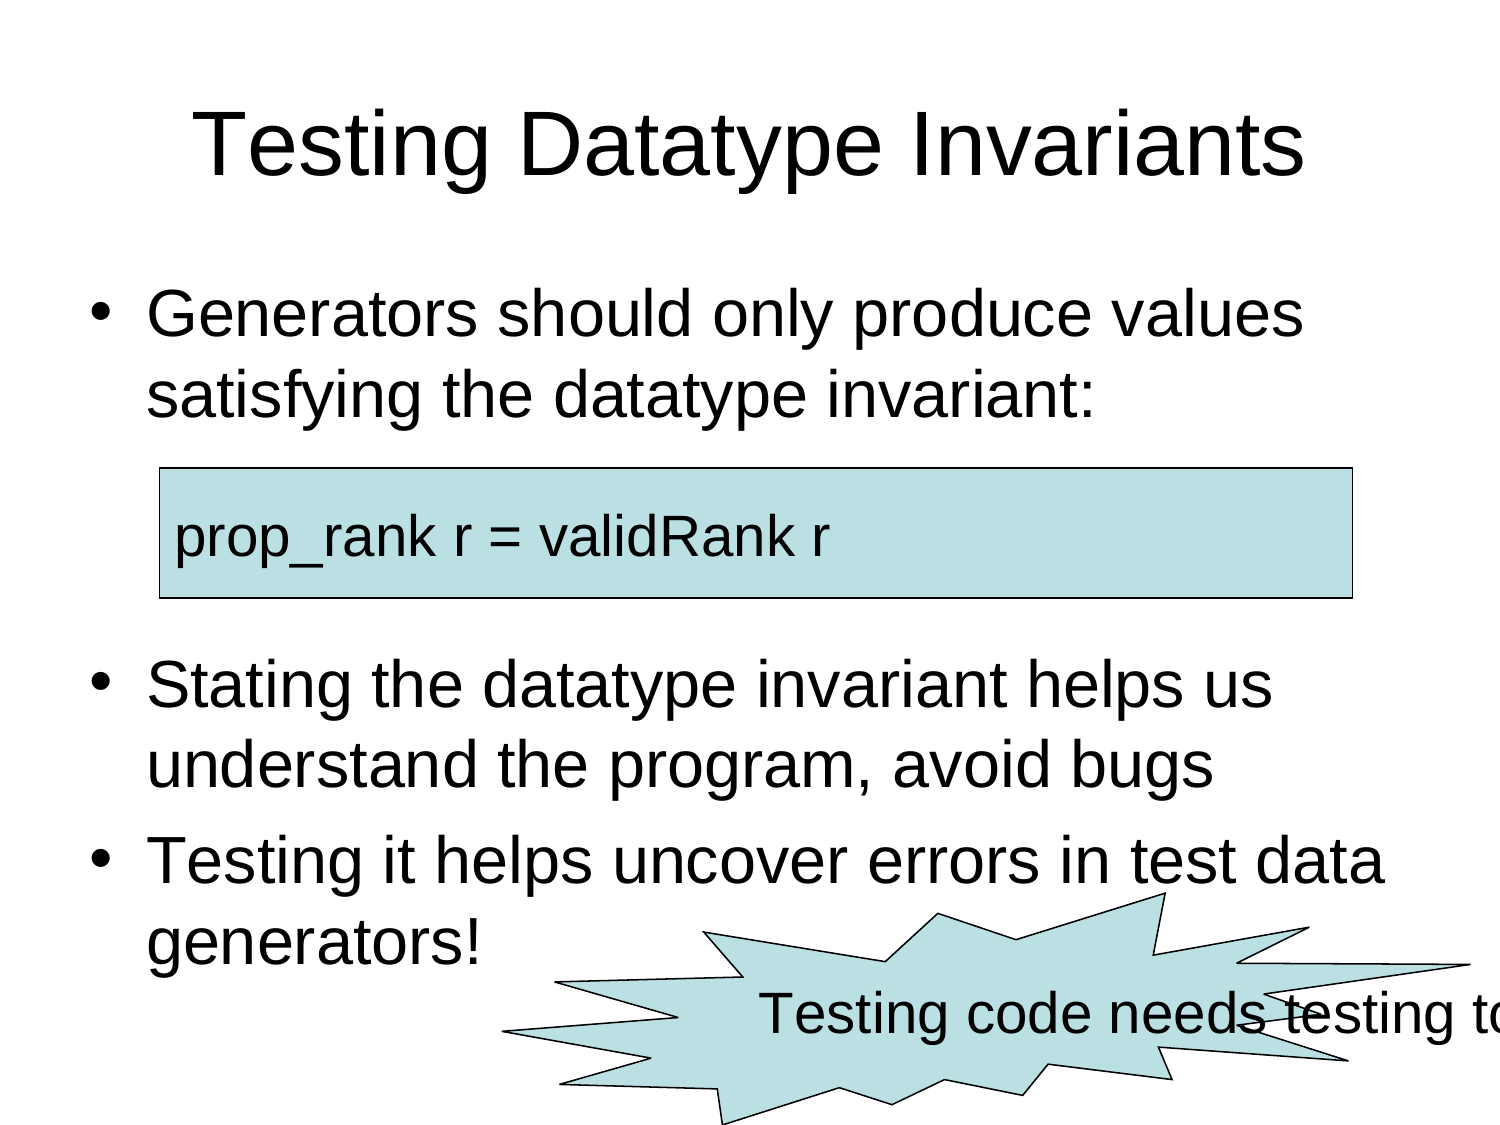

# Testing Datatype Invariants
Generators should only produce values satisfying the datatype invariant:
Stating the datatype invariant helps us understand the program, avoid bugs
Testing it helps uncover errors in test data generators!
prop_rank r = validRank r
Testing code needs testing too!